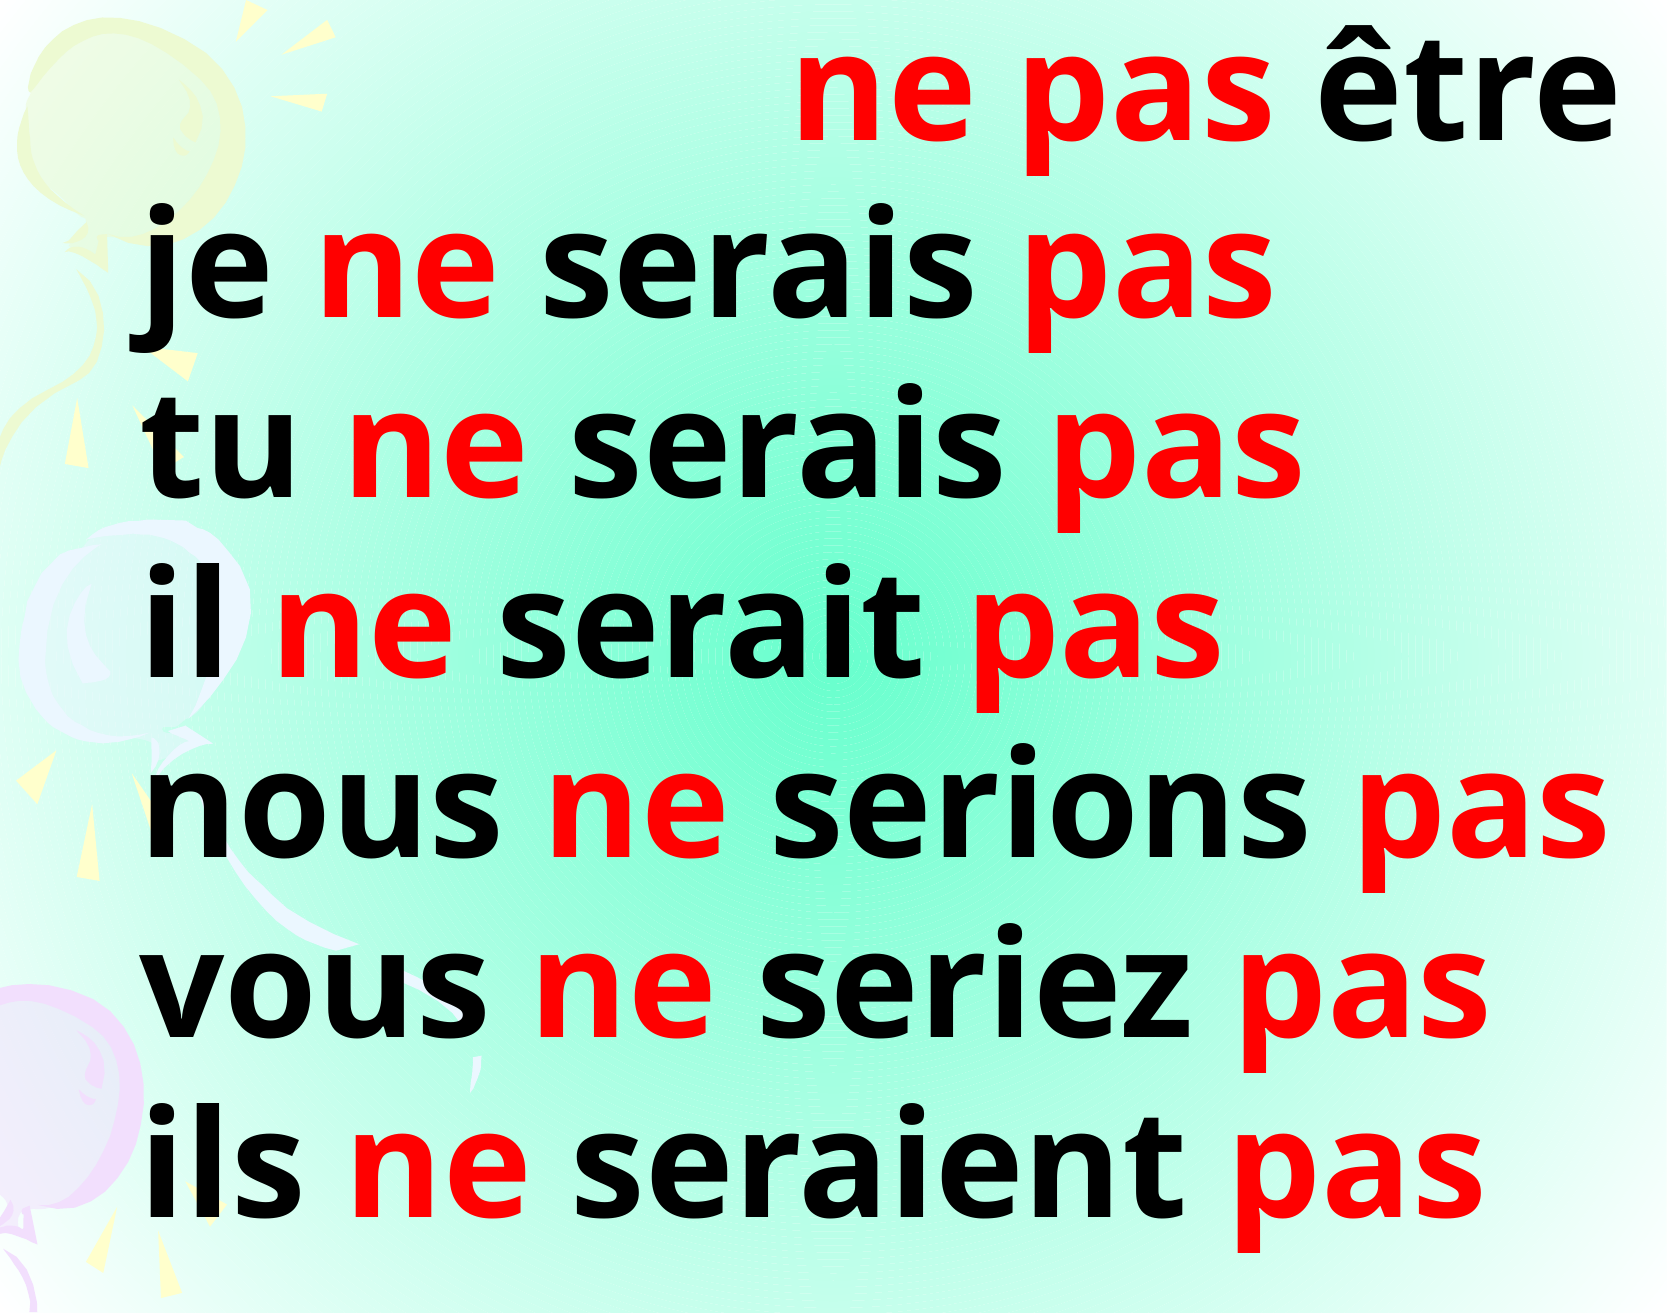

ne pas être
je ne serais pas
tu ne serais pas
il ne serait pas
nous ne serions pas
vous ne seriez pas
ils ne seraient pas